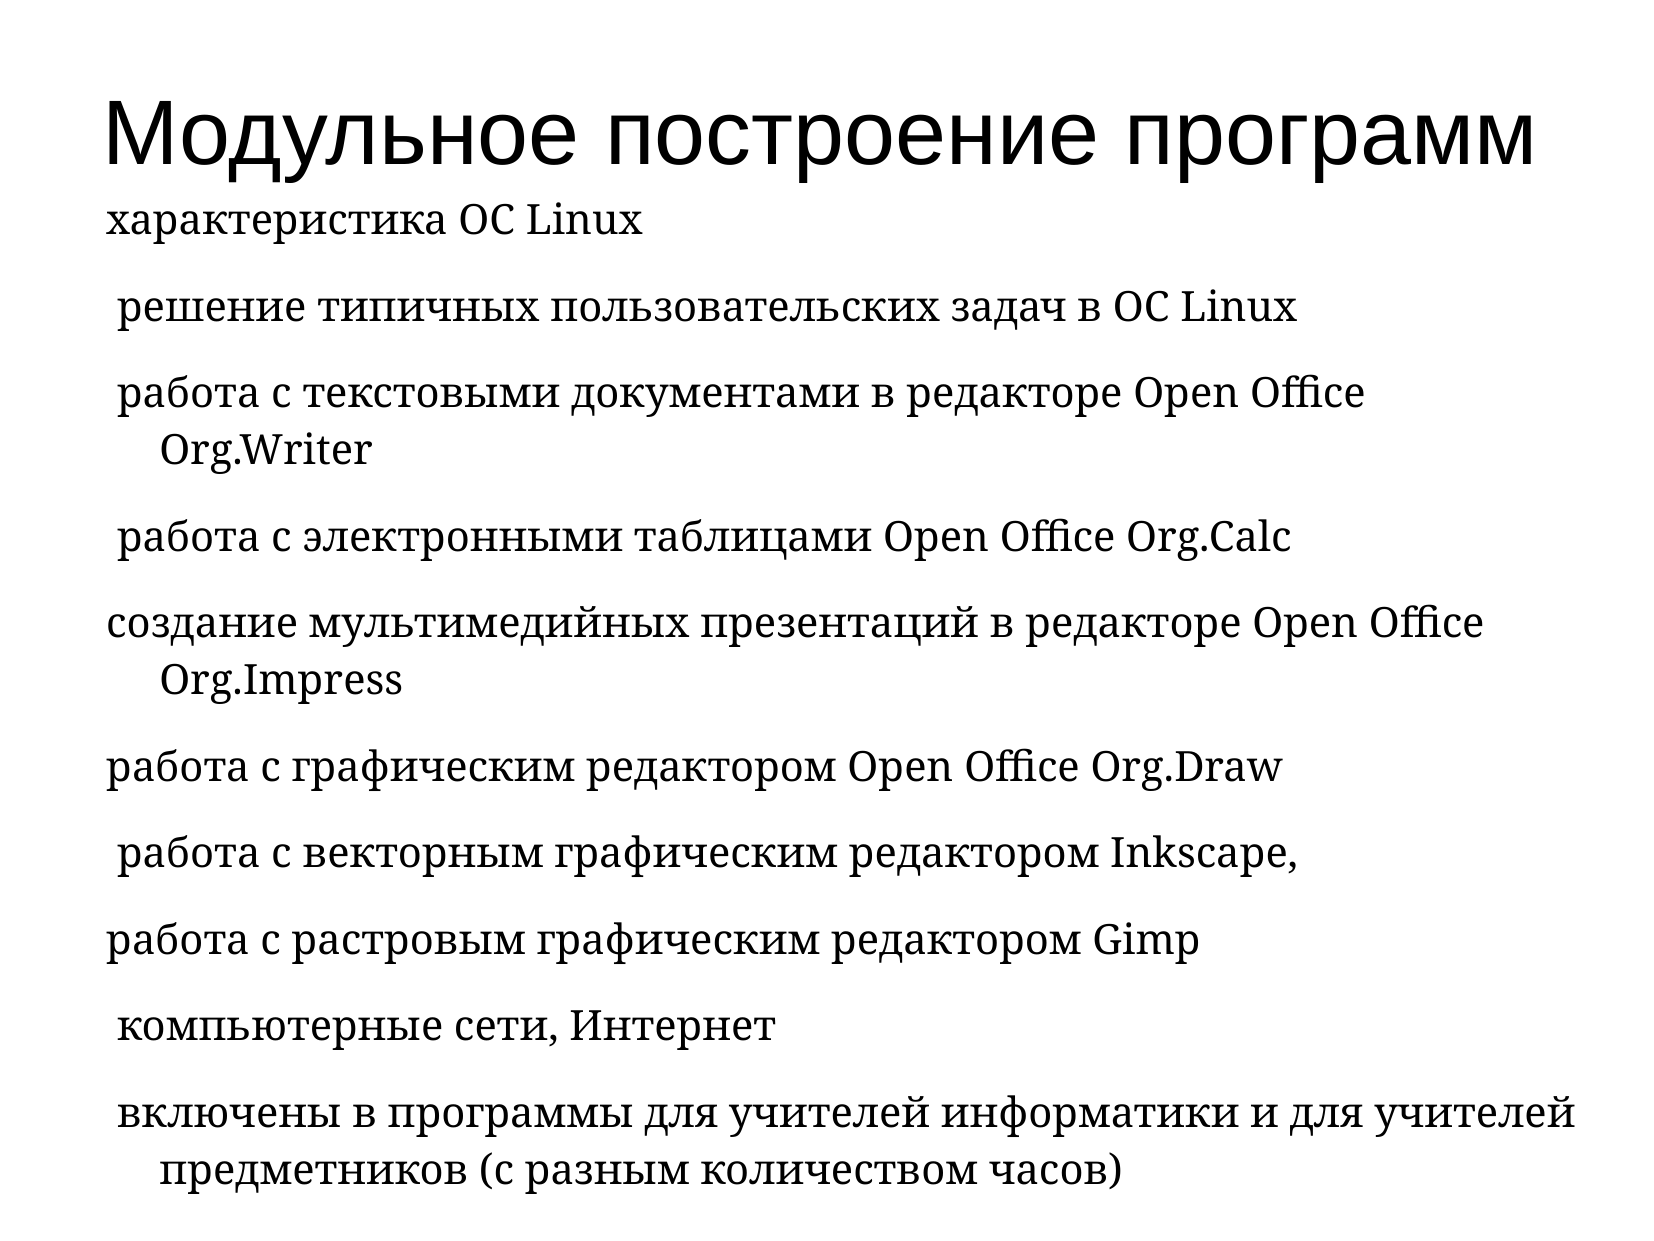

# Модульное построение программ
характеристика ОС Linux
 решение типичных пользовательских задач в ОС Linux
 работа с текстовыми документами в редакторе Open Office Org.Writer
 работа с электронными таблицами Open Office Org.Calс
создание мультимедийных презентаций в редакторе Open Office Org.Impress
работа с графическим редактором Open Office Org.Draw
 работа с векторным графическим редактором Inkscape,
работа с растровым графическим редактором Gimp
 компьютерные сети, Интернет
 включены в программы для учителей информатики и для учителей предметников (с разным количеством часов)